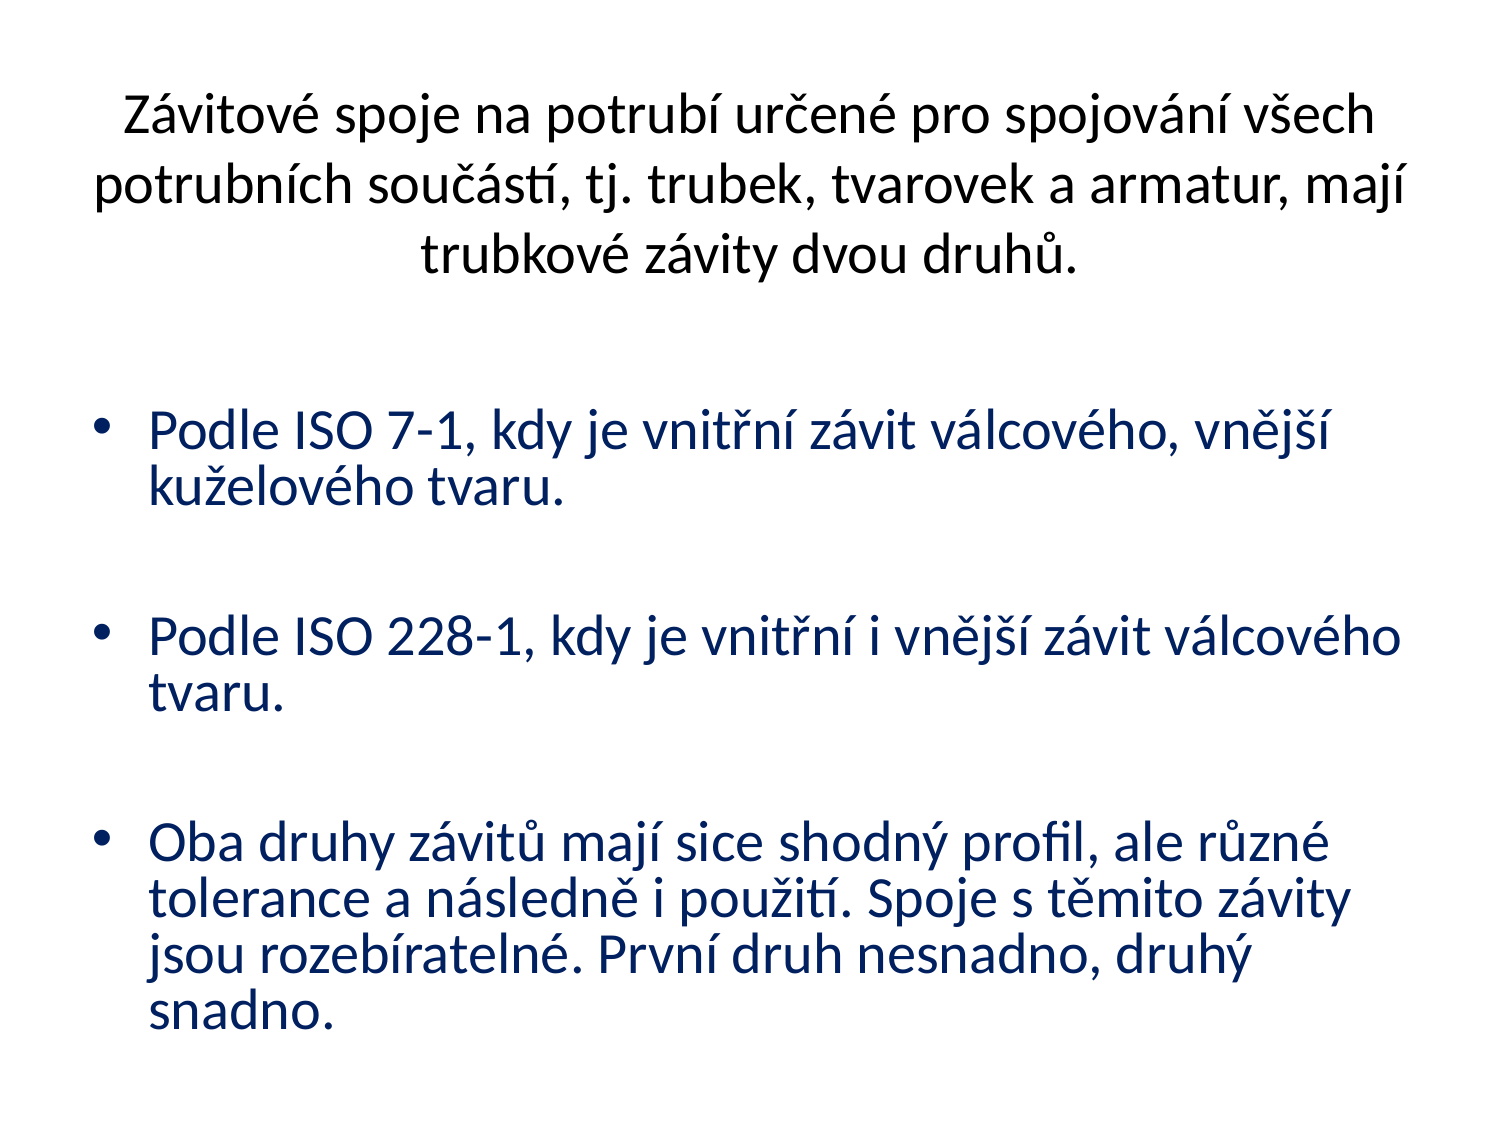

# Závitové spoje na potrubí určené pro spojování všech potrubních součástí, tj. trubek, tvarovek a armatur, mají trubkové závity dvou druhů.
Podle ISO 7-1, kdy je vnitřní závit válcového, vnější kuželového tvaru.
Podle ISO 228-1, kdy je vnitřní i vnější závit válcového tvaru.
Oba druhy závitů mají sice shodný profil, ale různé tolerance a následně i použití. Spoje s těmito závity jsou rozebíratelné. První druh nesnadno, druhý snadno.